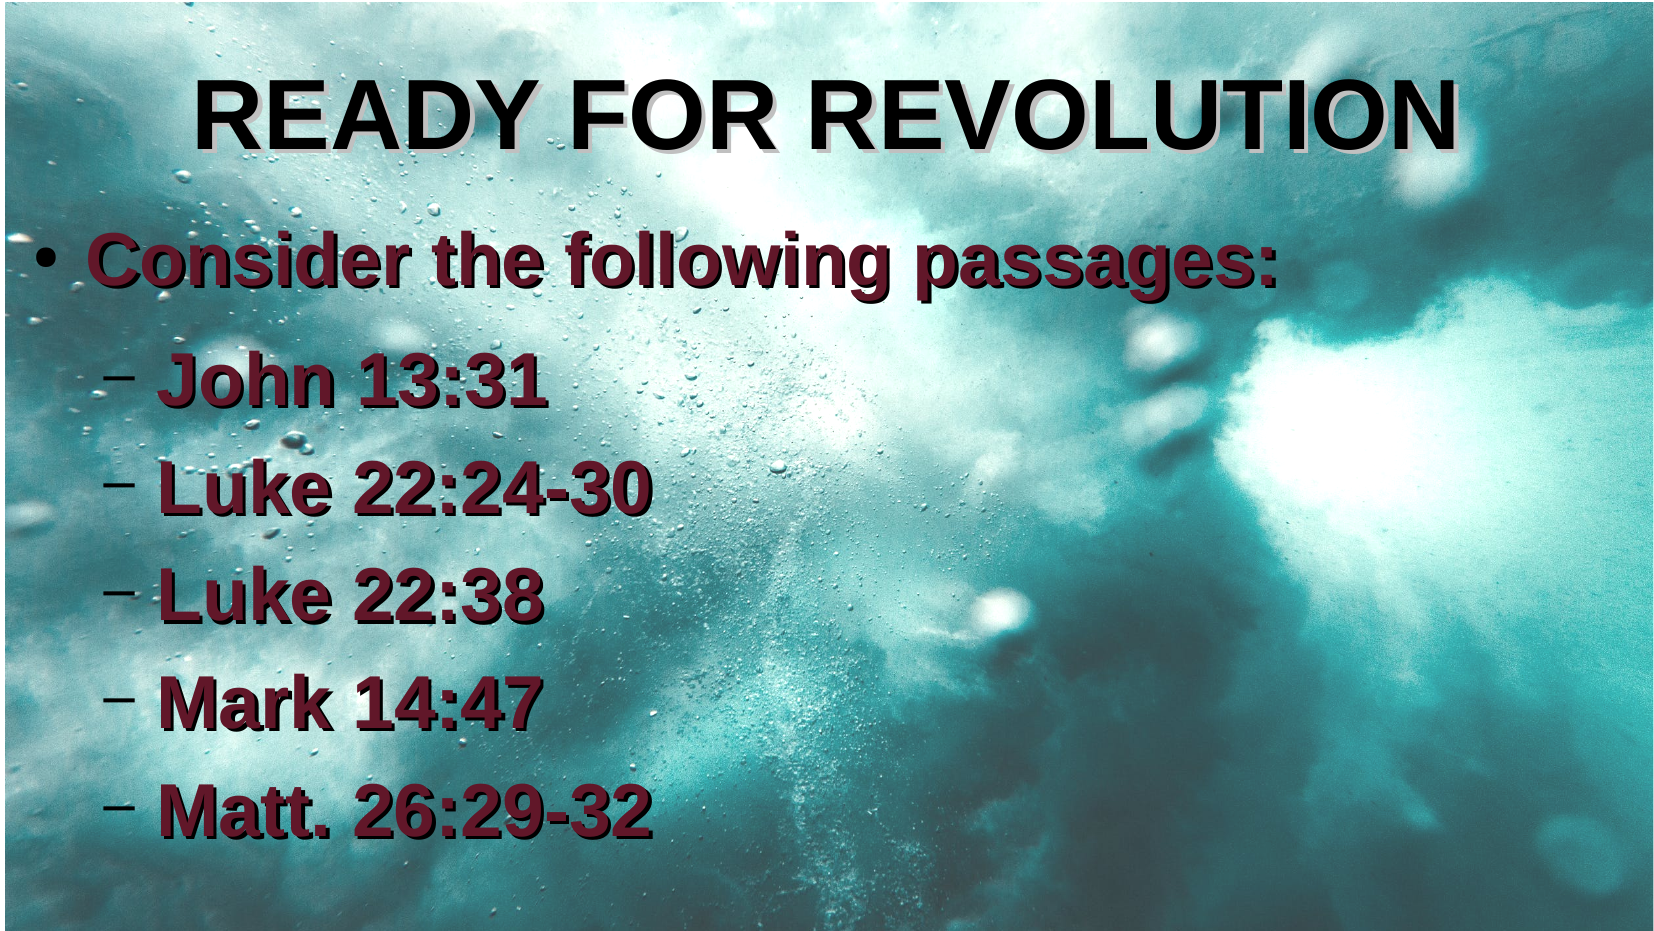

# READY FOR REVOLUTION
Consider the following passages:
John 13:31
Luke 22:24-30
Luke 22:38
Mark 14:47
Matt. 26:29-32